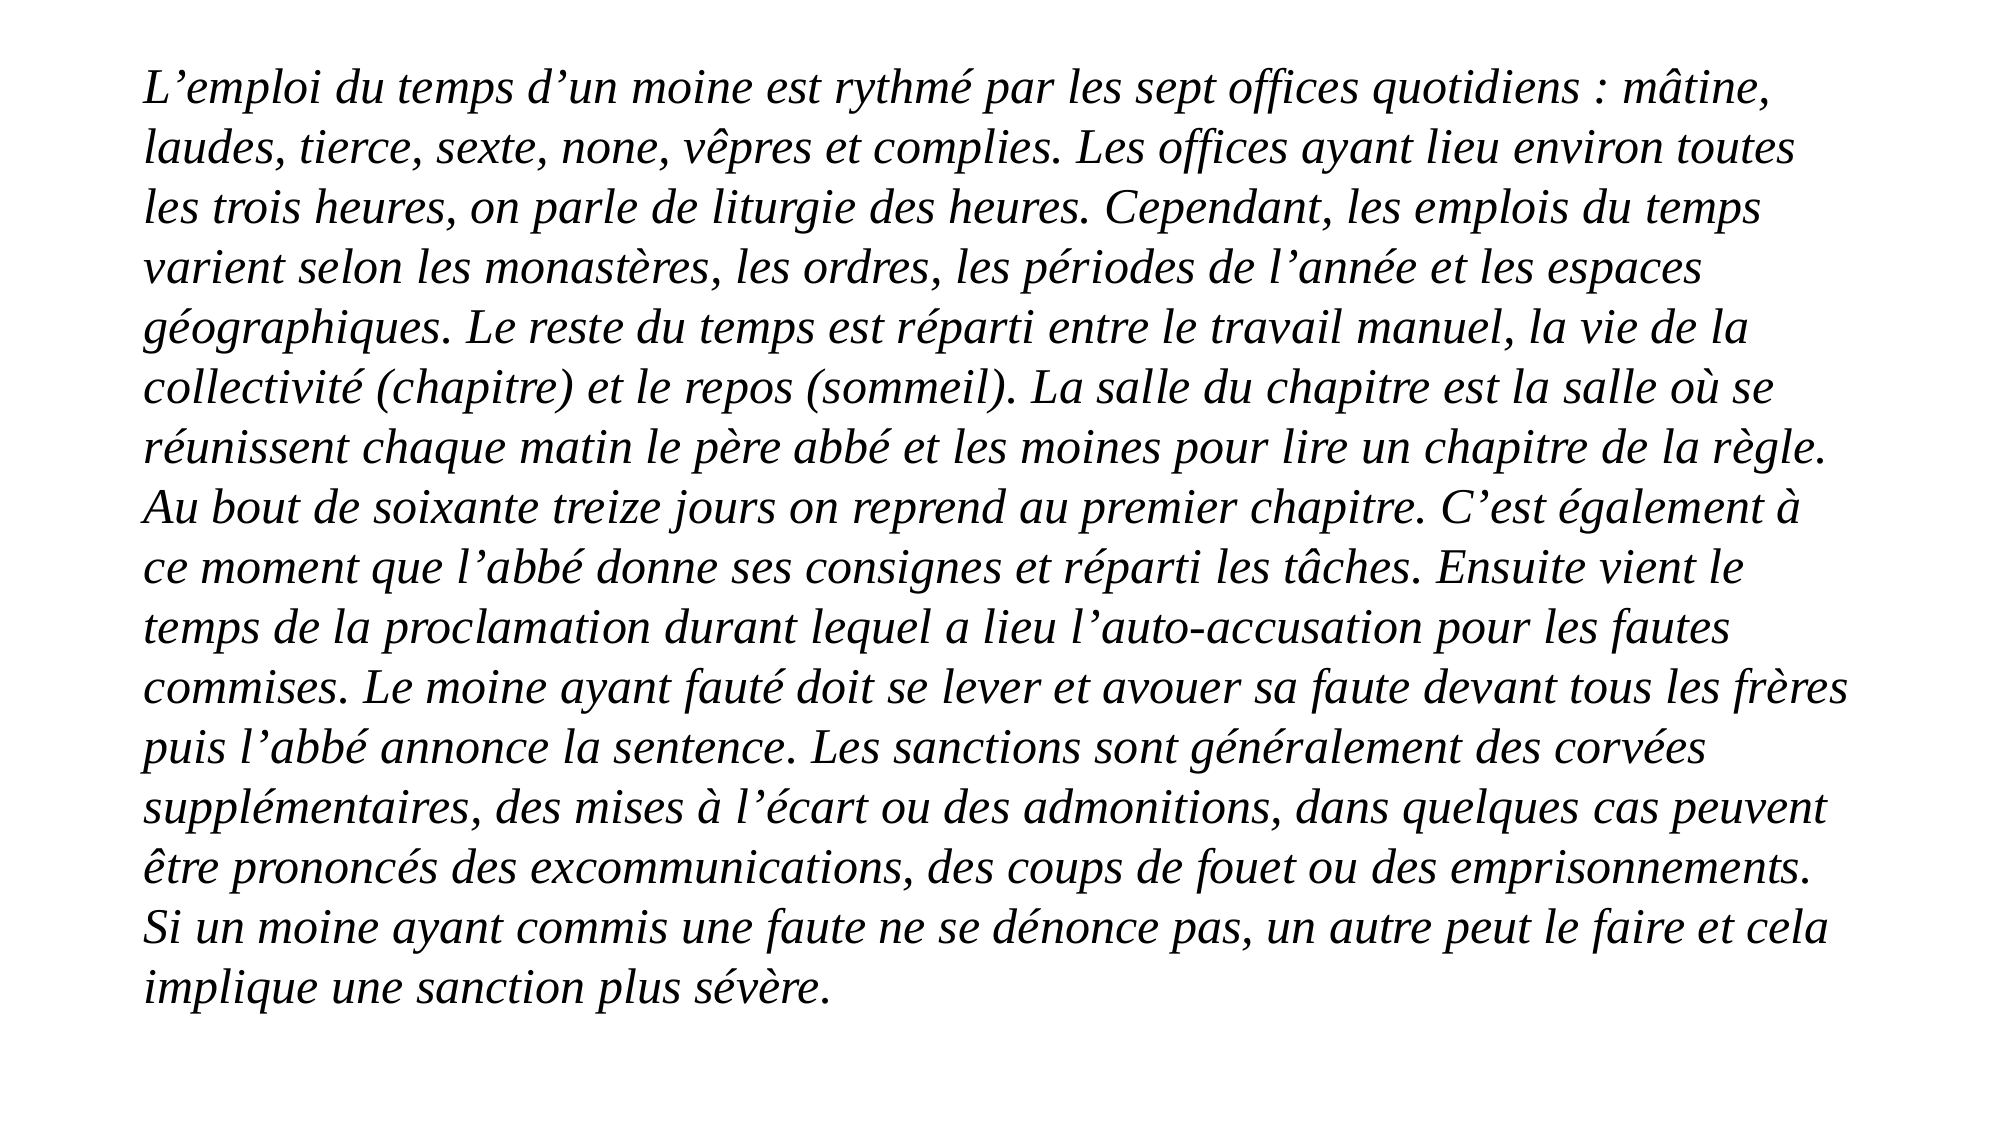

L’emploi du temps d’un moine est rythmé par les sept offices quotidiens : mâtine, laudes, tierce, sexte, none, vêpres et complies. Les offices ayant lieu environ toutes les trois heures, on parle de liturgie des heures. Cependant, les emplois du temps varient selon les monastères, les ordres, les périodes de l’année et les espaces géographiques. Le reste du temps est réparti entre le travail manuel, la vie de la collectivité (chapitre) et le repos (sommeil). La salle du chapitre est la salle où se réunissent chaque matin le père abbé et les moines pour lire un chapitre de la règle. Au bout de soixante treize jours on reprend au premier chapitre. C’est également à ce moment que l’abbé donne ses consignes et réparti les tâches. Ensuite vient le temps de la proclamation durant lequel a lieu l’auto-accusation pour les fautes commises. Le moine ayant fauté doit se lever et avouer sa faute devant tous les frères puis l’abbé annonce la sentence. Les sanctions sont généralement des corvées supplémentaires, des mises à l’écart ou des admonitions, dans quelques cas peuvent être prononcés des excommunications, des coups de fouet ou des emprisonnements. Si un moine ayant commis une faute ne se dénonce pas, un autre peut le faire et cela implique une sanction plus sévère.